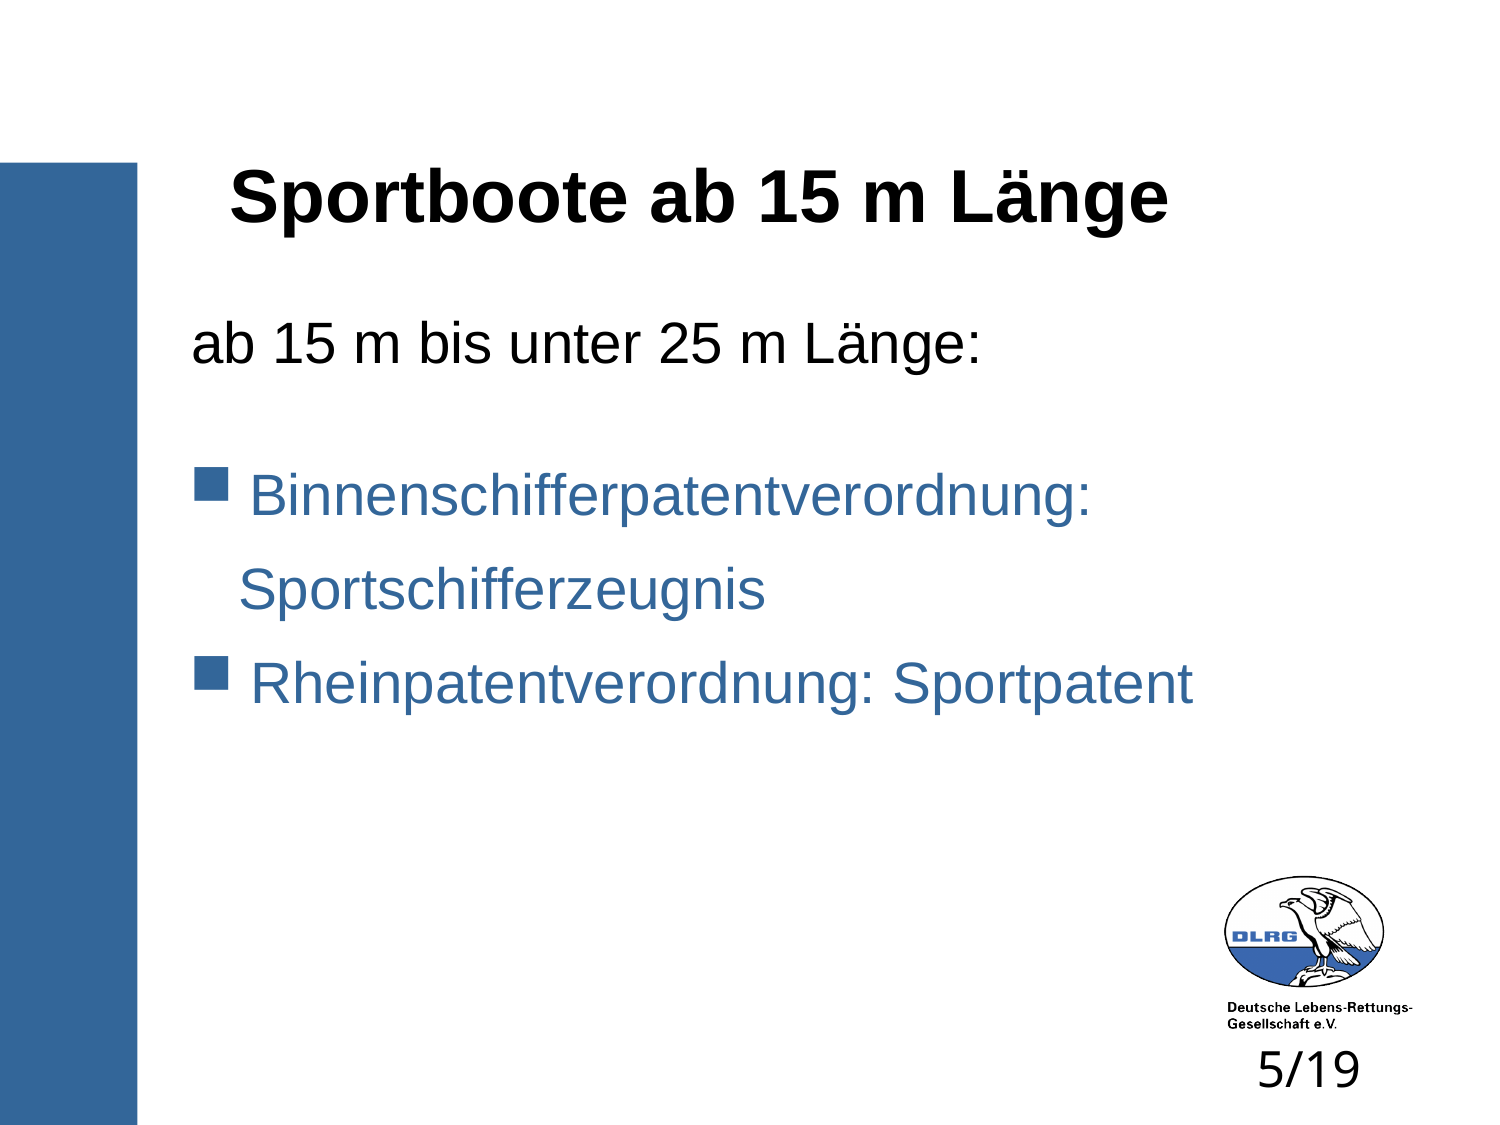

Sportboote ab 15 m Länge
ab 15 m bis unter 25 m Länge:
 Binnenschifferpatentverordnung: Sportschifferzeugnis
 Rheinpatentverordnung: Sportpatent‏